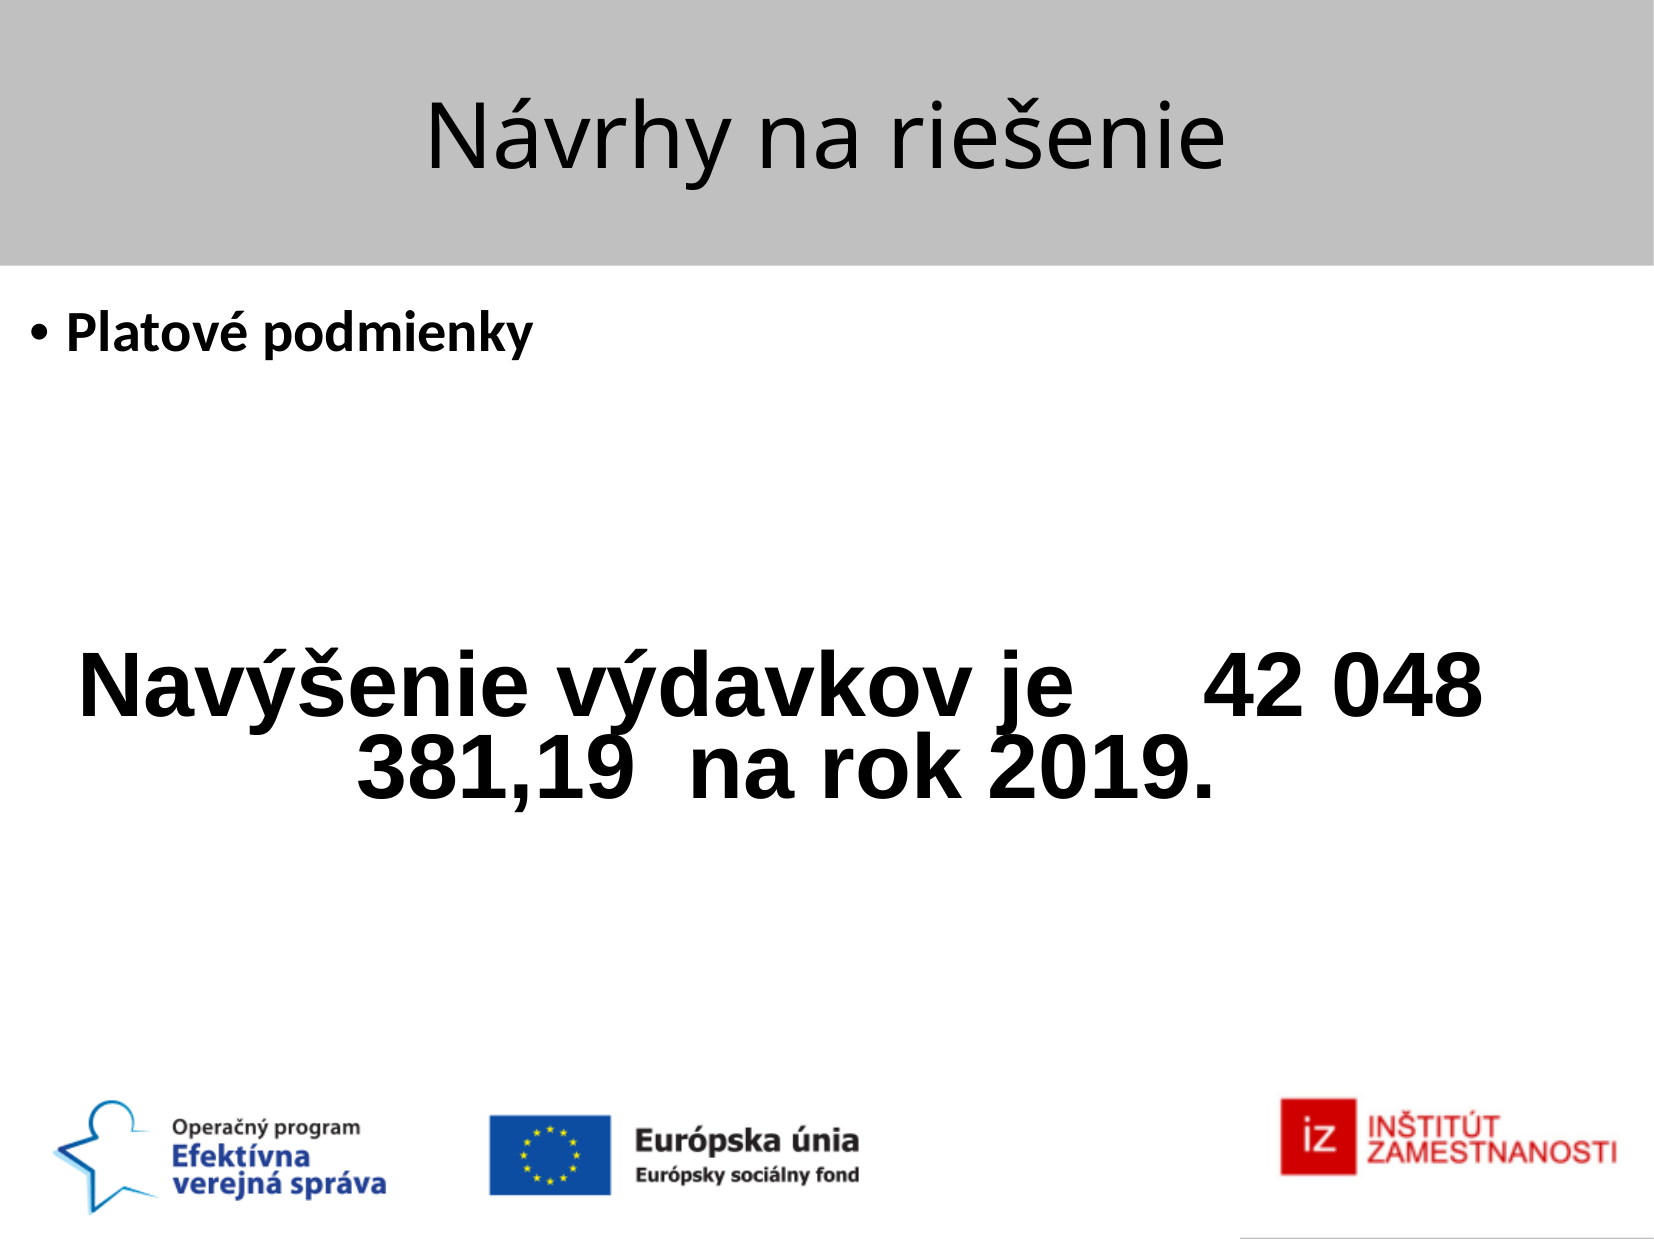

# Návrhy na riešenie
•	Platové podmienky
Navýšenie výdavkov je 42 048 381,19 na rok 2019.